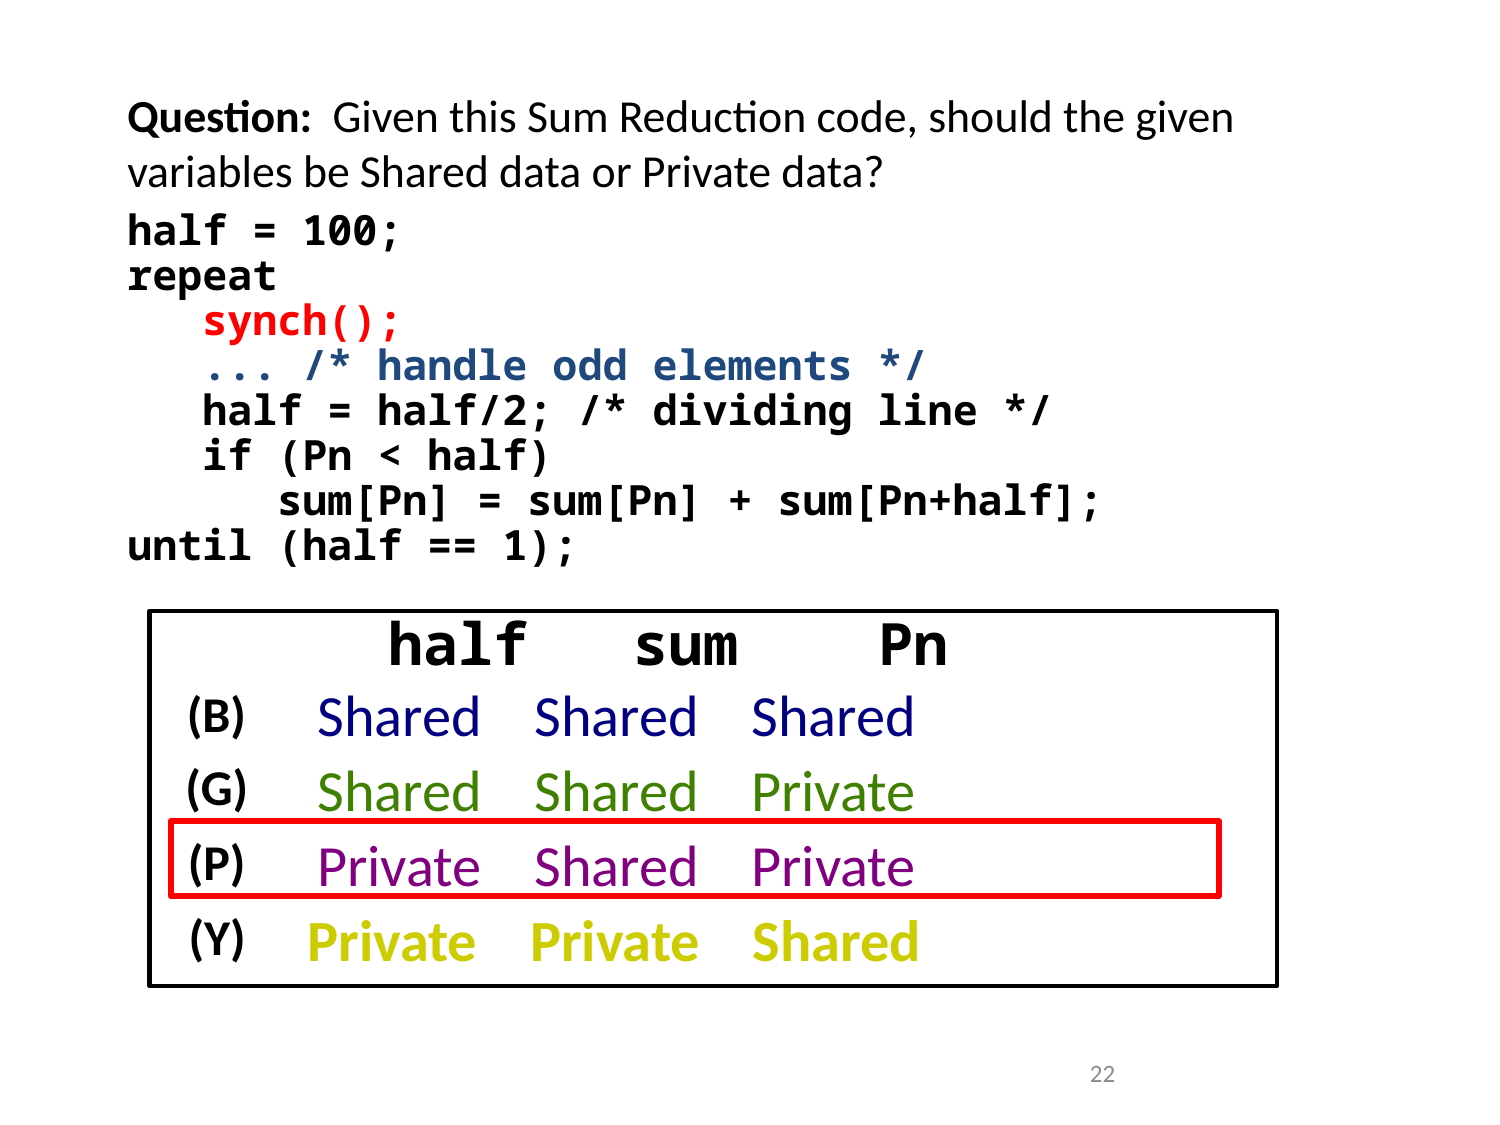

Question: Given this Sum Reduction code, should the given variables be Shared data or Private data?
half = 100;
repeat
	synch();
	... /* handle odd elements */
	half = half/2; /* dividing line */
	if (Pn < half)
		sum[Pn] = sum[Pn] + sum[Pn+half];
until (half == 1);
 half sum Pn
Shared Shared Shared
(B)
Shared Shared Private
(G)
Private Shared Private
(P)
Private Private Shared
(Y)